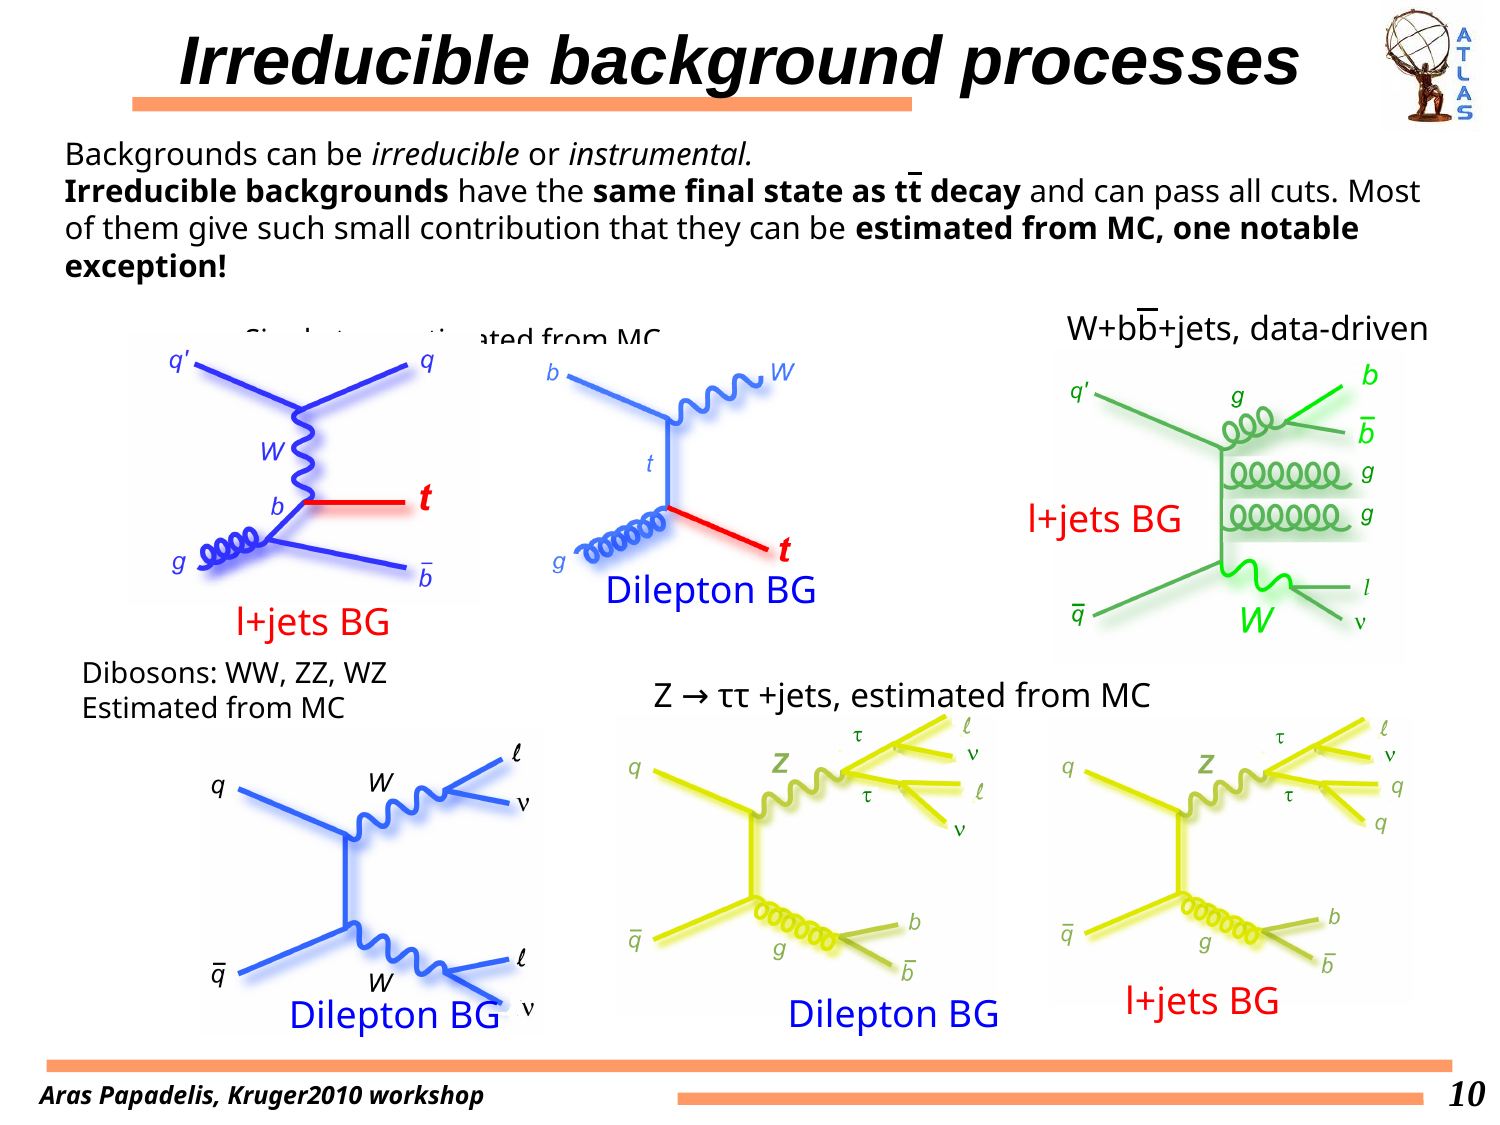

# Irreducible background processes
Backgrounds can be irreducible or instrumental.
Irreducible backgrounds have the same final state as tt decay and can pass all cuts. Most of them give such small contribution that they can be estimated from MC, one notable exception!
 Single top, estimated from MC
W+bb+jets, data-driven
l+jets BG
Dilepton BG
l+jets BG
Dibosons: WW, ZZ, WZ
Estimated from MC
Z → ττ +jets, estimated from MC
l+jets BG
Dilepton BG
Dilepton BG